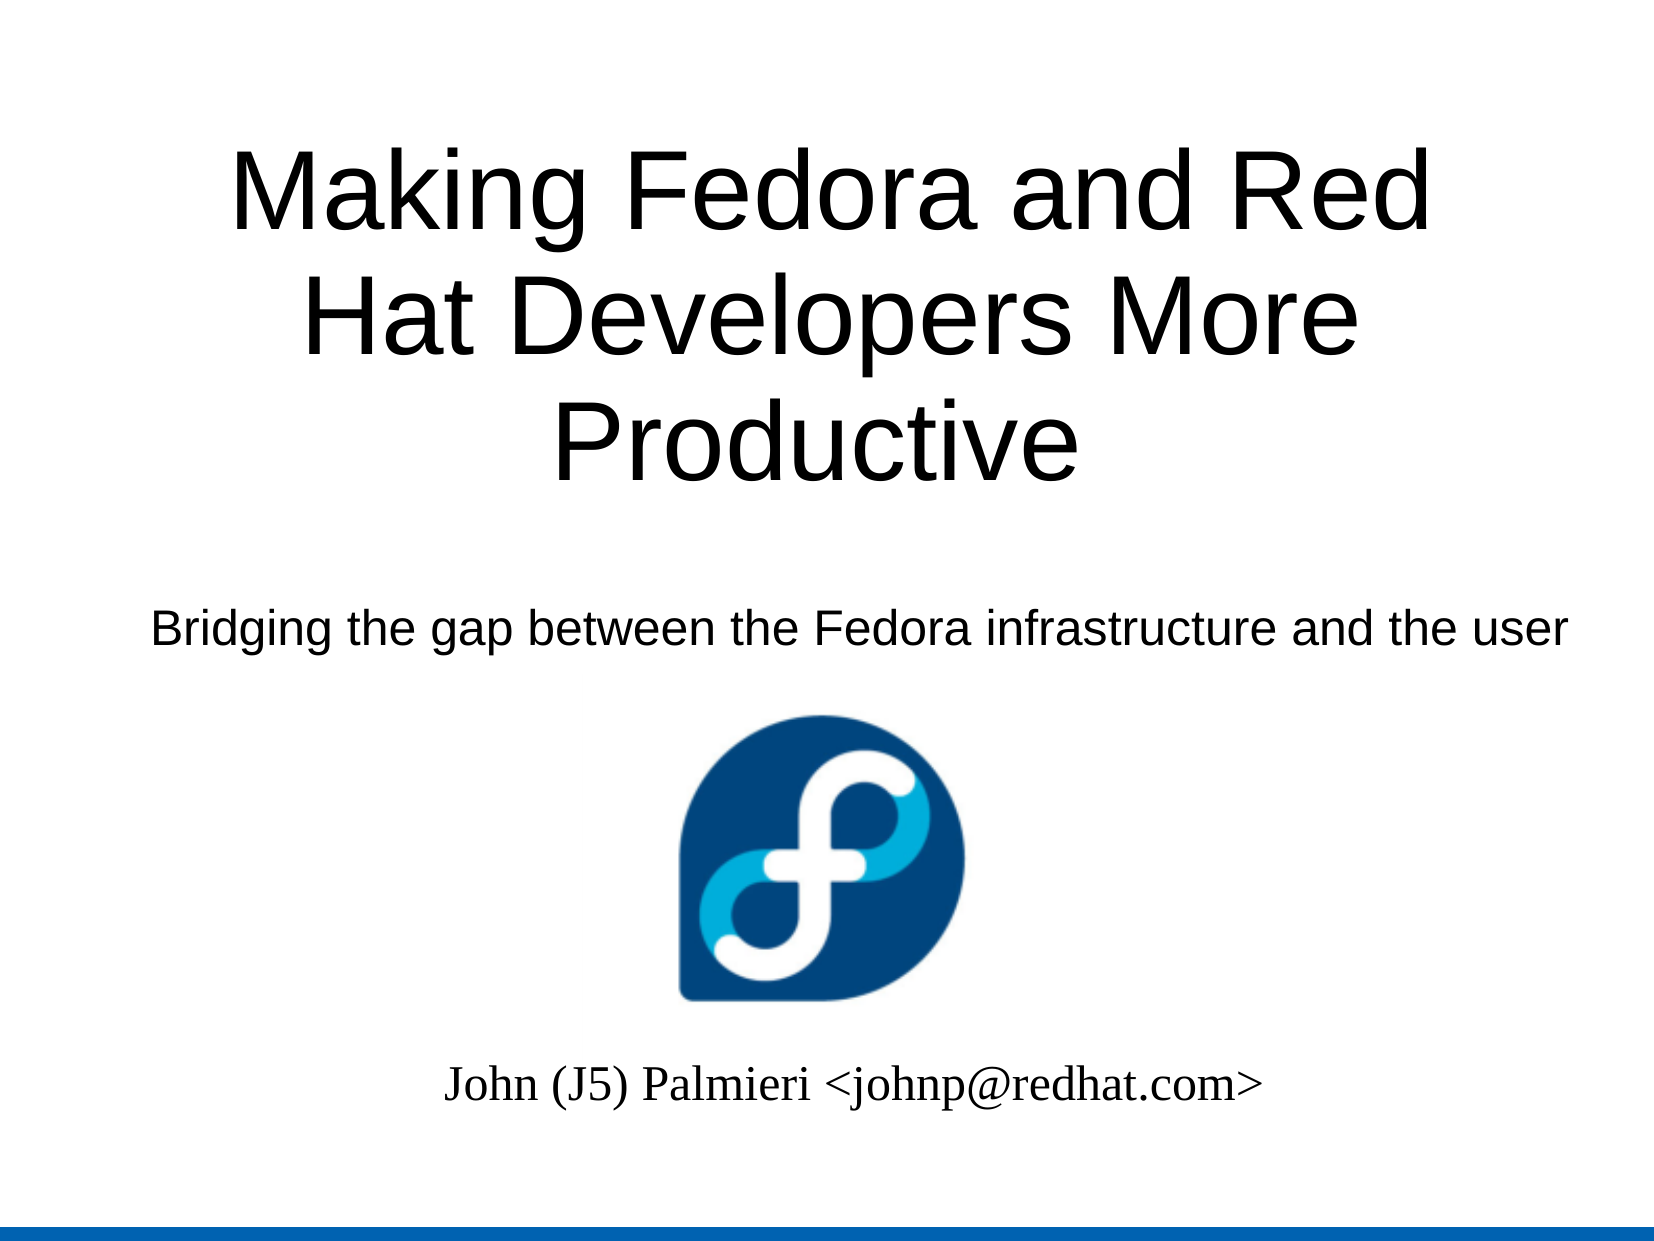

# Making Fedora and Red Hat Developers More Productive
Bridging the gap between the Fedora infrastructure and the user
John (J5) Palmieri <johnp@redhat.com>